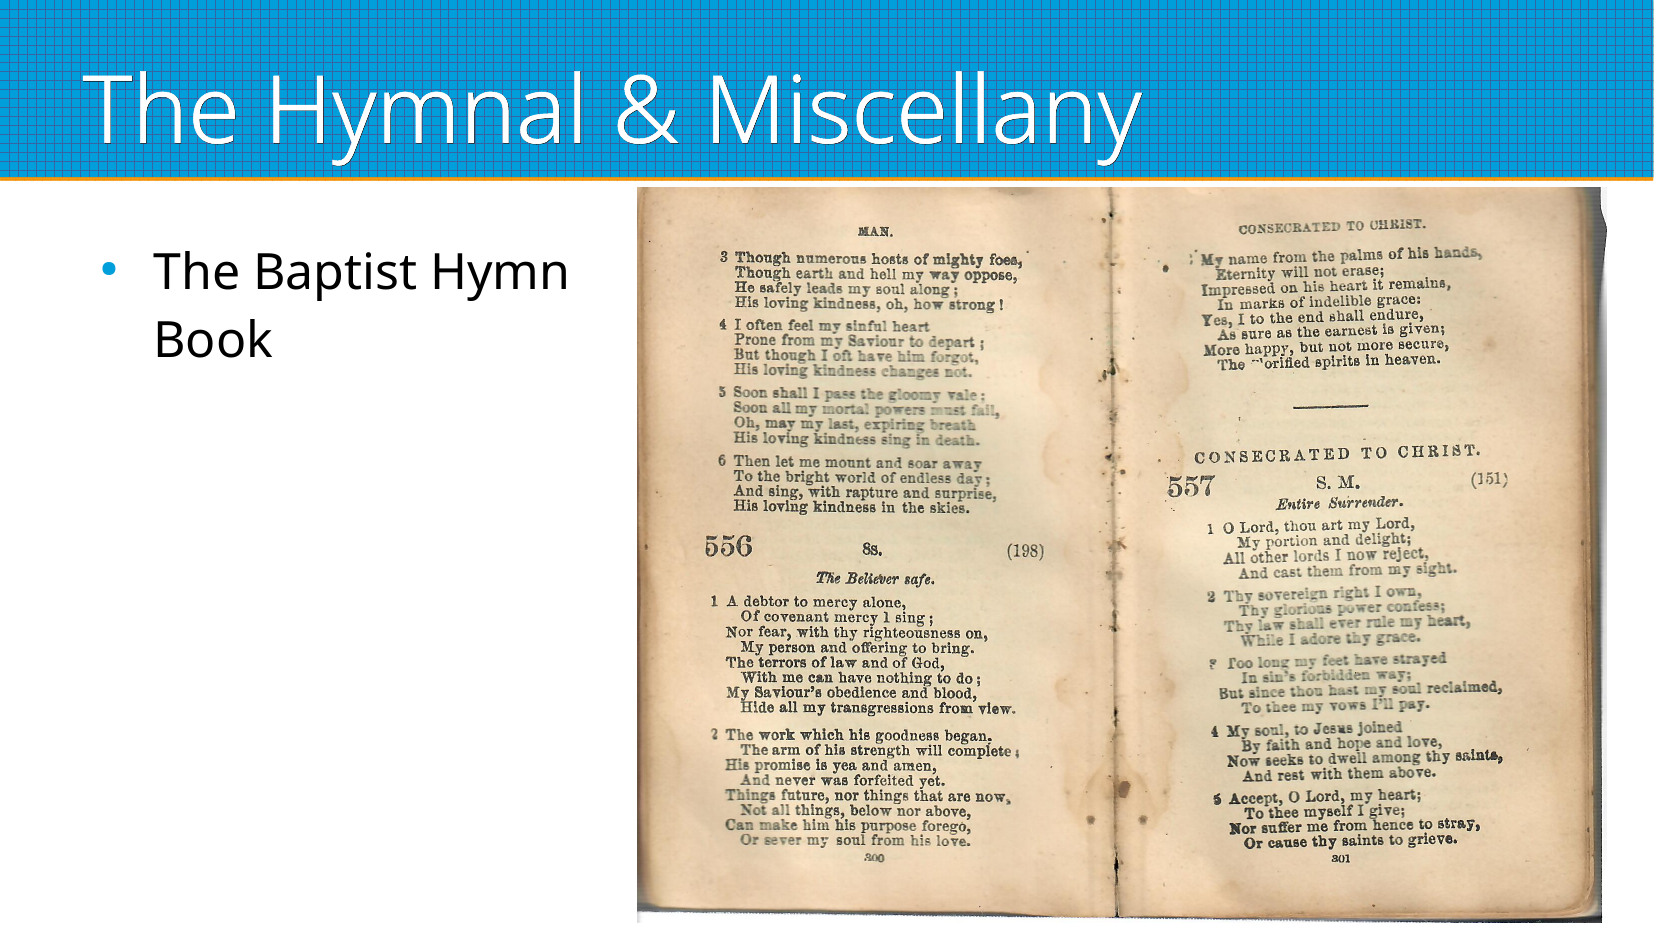

# The Hymnal & Miscellany
The Baptist Hymn Book